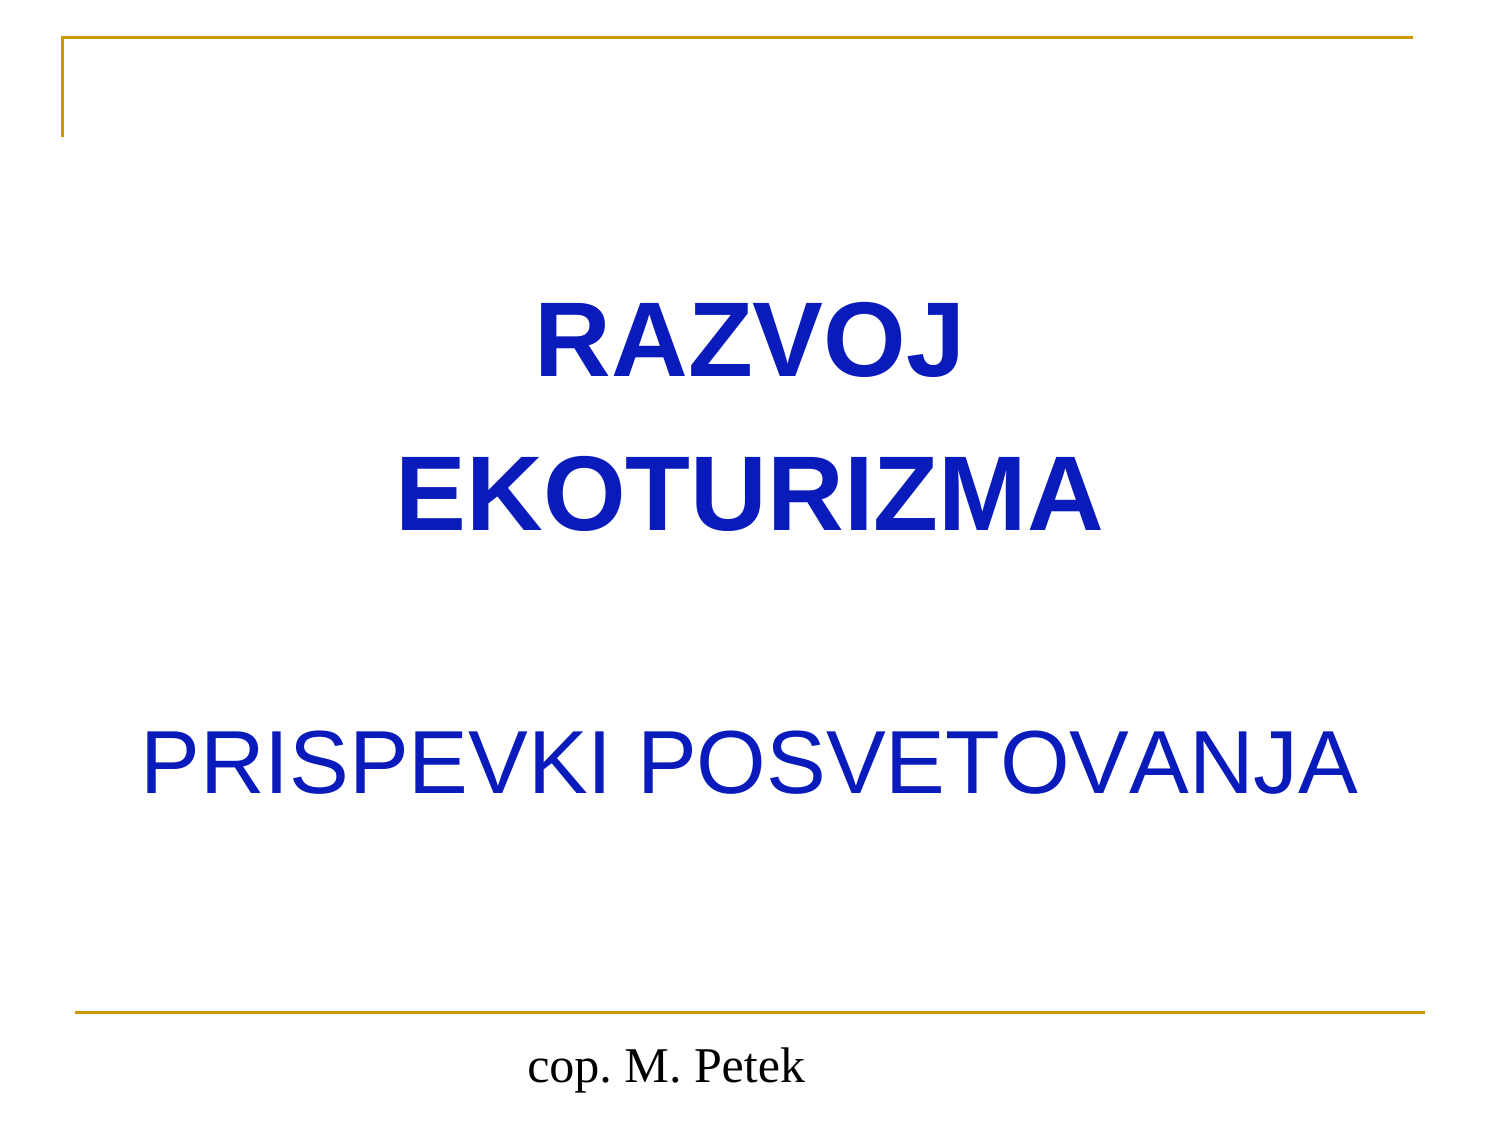

# RAZVOJ
EKOTURIZMA
PRISPEVKI POSVETOVANJA
cop. M. Petek